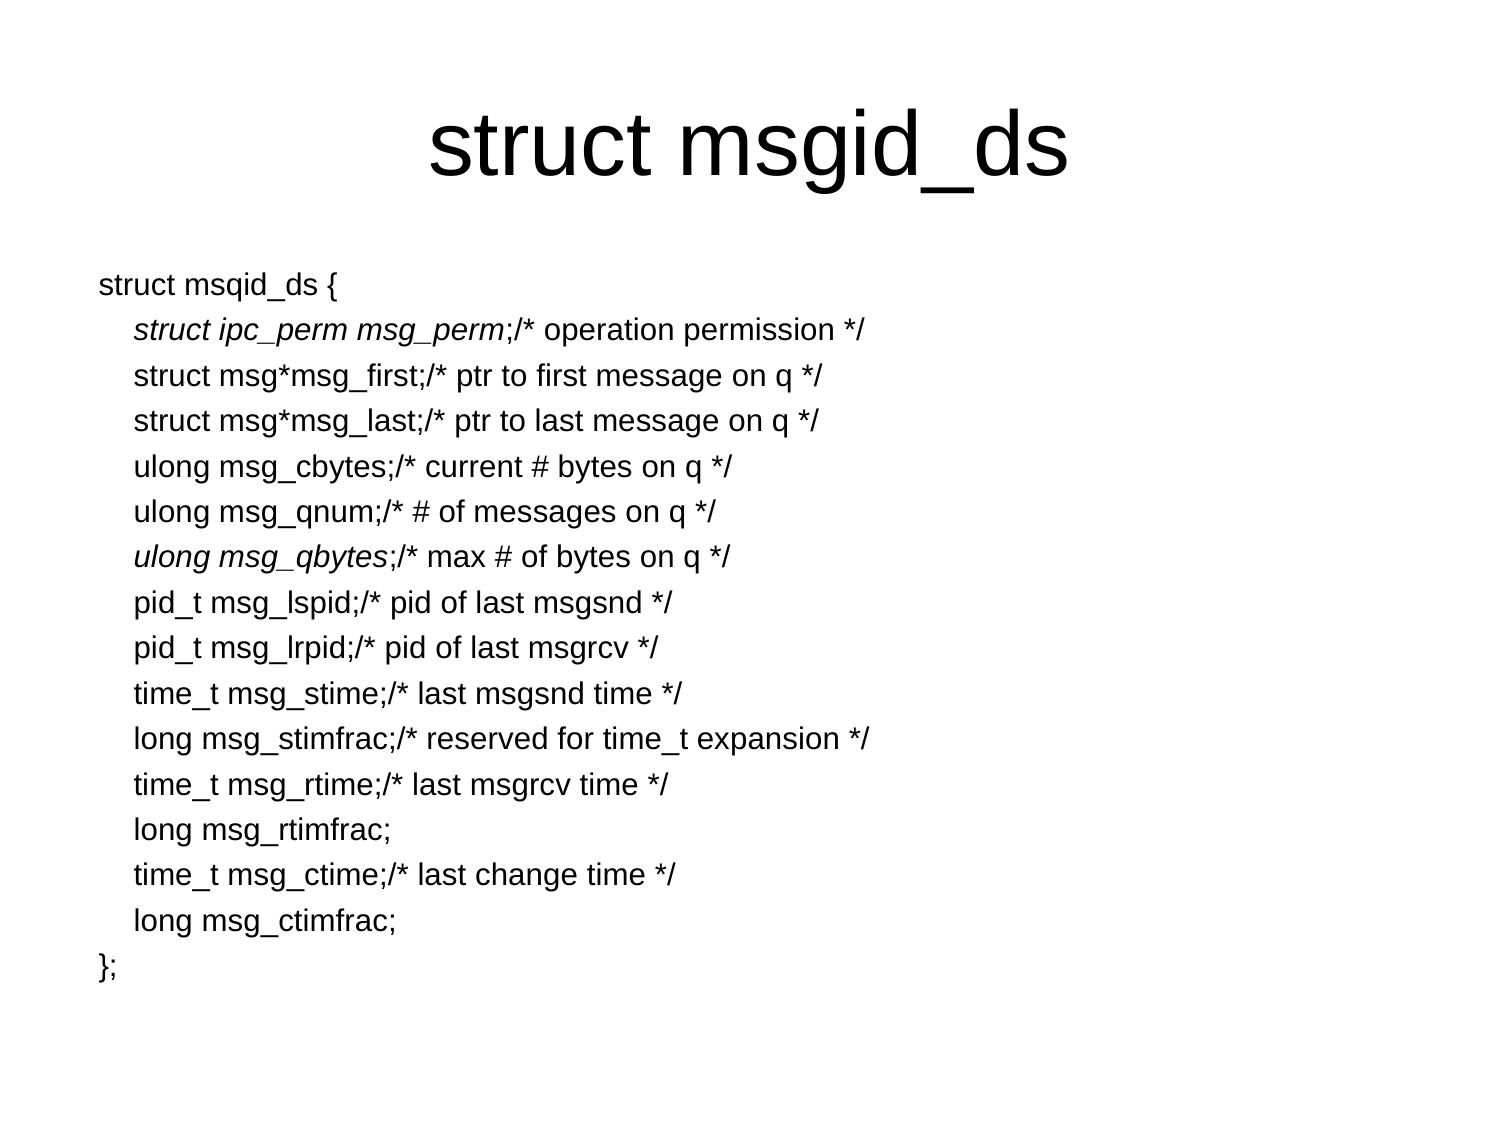

# struct msgid_ds
 struct msqid_ds {
 struct ipc_perm msg_perm;/* operation permission */
 struct msg*msg_first;/* ptr to first message on q */
 struct msg*msg_last;/* ptr to last message on q */
 ulong msg_cbytes;/* current # bytes on q */
 ulong msg_qnum;/* # of messages on q */
 ulong msg_qbytes;/* max # of bytes on q */
 pid_t msg_lspid;/* pid of last msgsnd */
 pid_t msg_lrpid;/* pid of last msgrcv */
 time_t msg_stime;/* last msgsnd time */
 long msg_stimfrac;/* reserved for time_t expansion */
 time_t msg_rtime;/* last msgrcv time */
 long msg_rtimfrac;
 time_t msg_ctime;/* last change time */
 long msg_ctimfrac;
 };